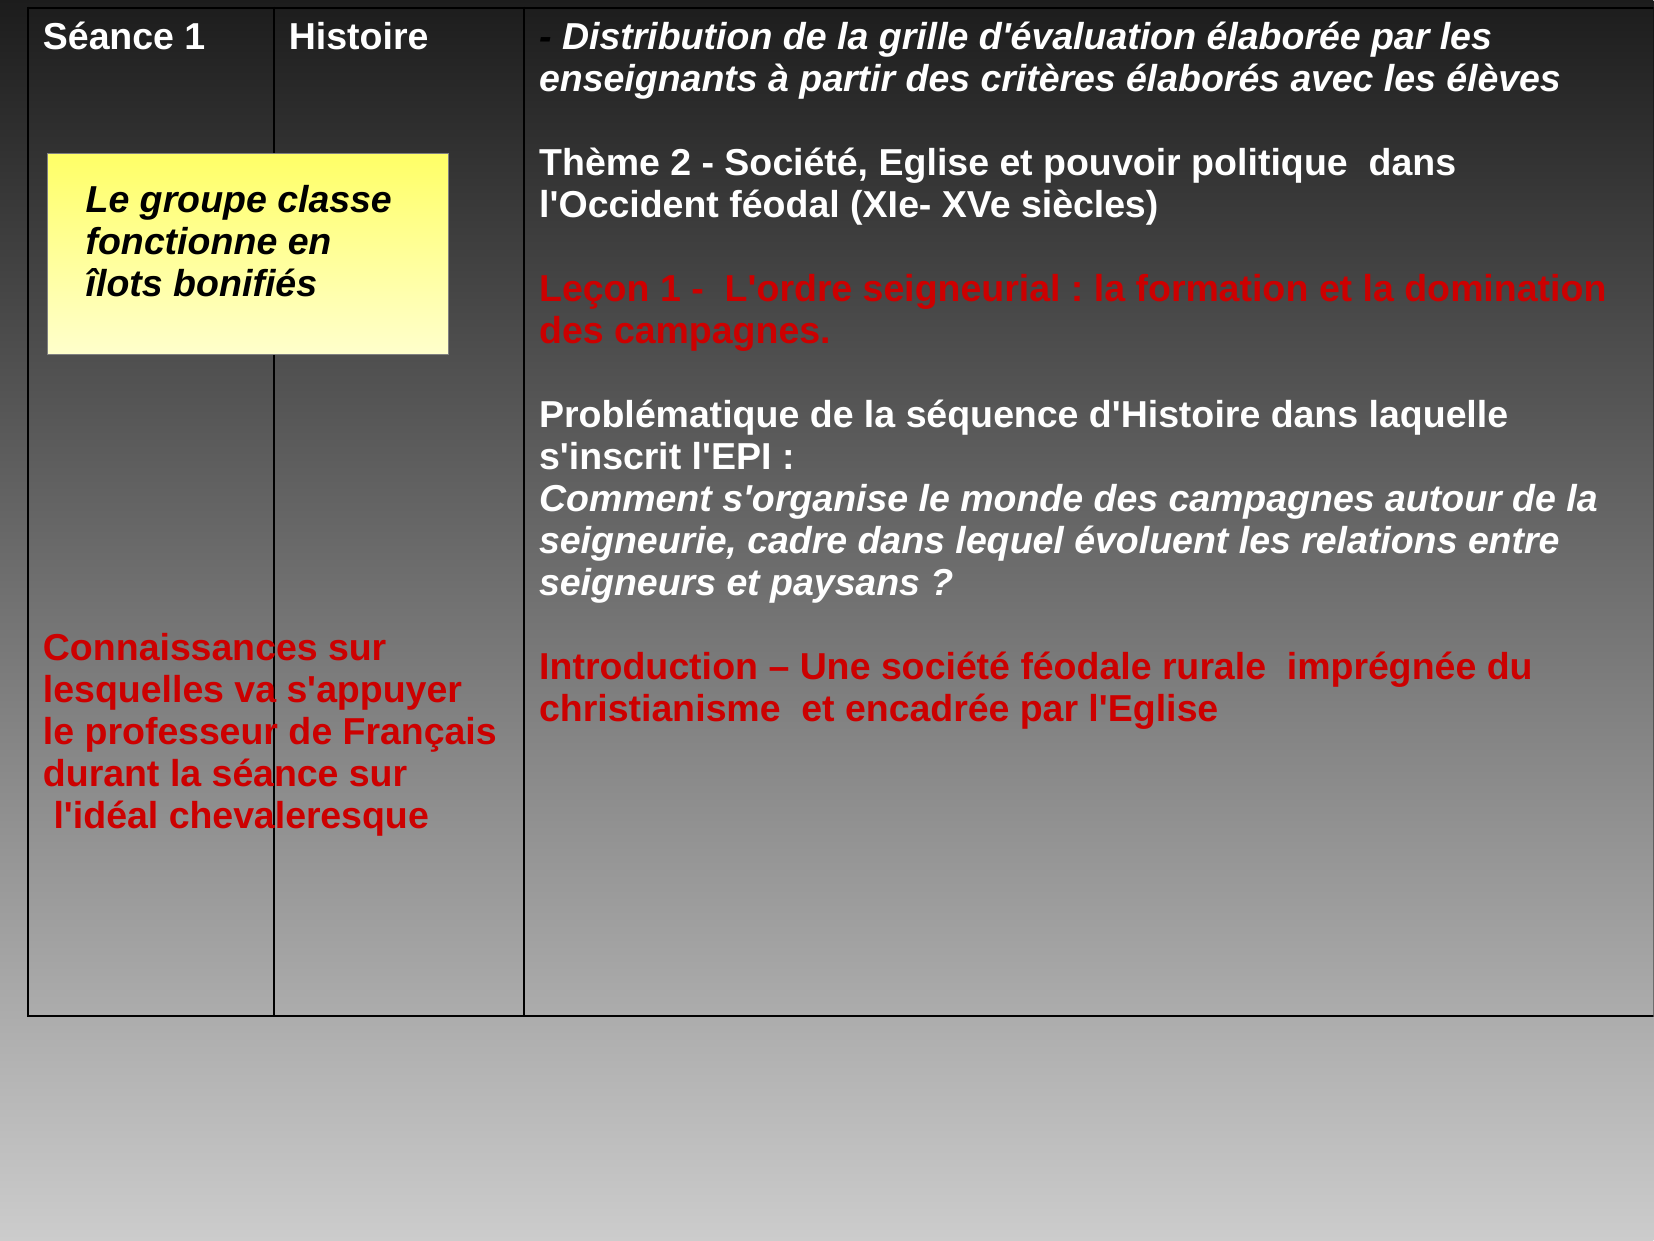

| Séance 1 | Histoire | - Distribution de la grille d'évaluation élaborée par les enseignants à partir des critères élaborés avec les élèves Thème 2 - Société, Eglise et pouvoir politique dans l'Occident féodal (XIe- XVe siècles) Leçon 1 - L'ordre seigneurial : la formation et la domination des campagnes. Problématique de la séquence d'Histoire dans laquelle s'inscrit l'EPI : Comment s'organise le monde des campagnes autour de la seigneurie, cadre dans lequel évoluent les relations entre seigneurs et paysans ? Introduction – Une société féodale rurale imprégnée du christianisme et encadrée par l'Eglise |
| --- | --- | --- |
Le groupe classe fonctionne en îlots bonifiés
Connaissances sur
lesquelles va s'appuyer
le professeur de Français
durant la séance sur
 l'idéal chevaleresque